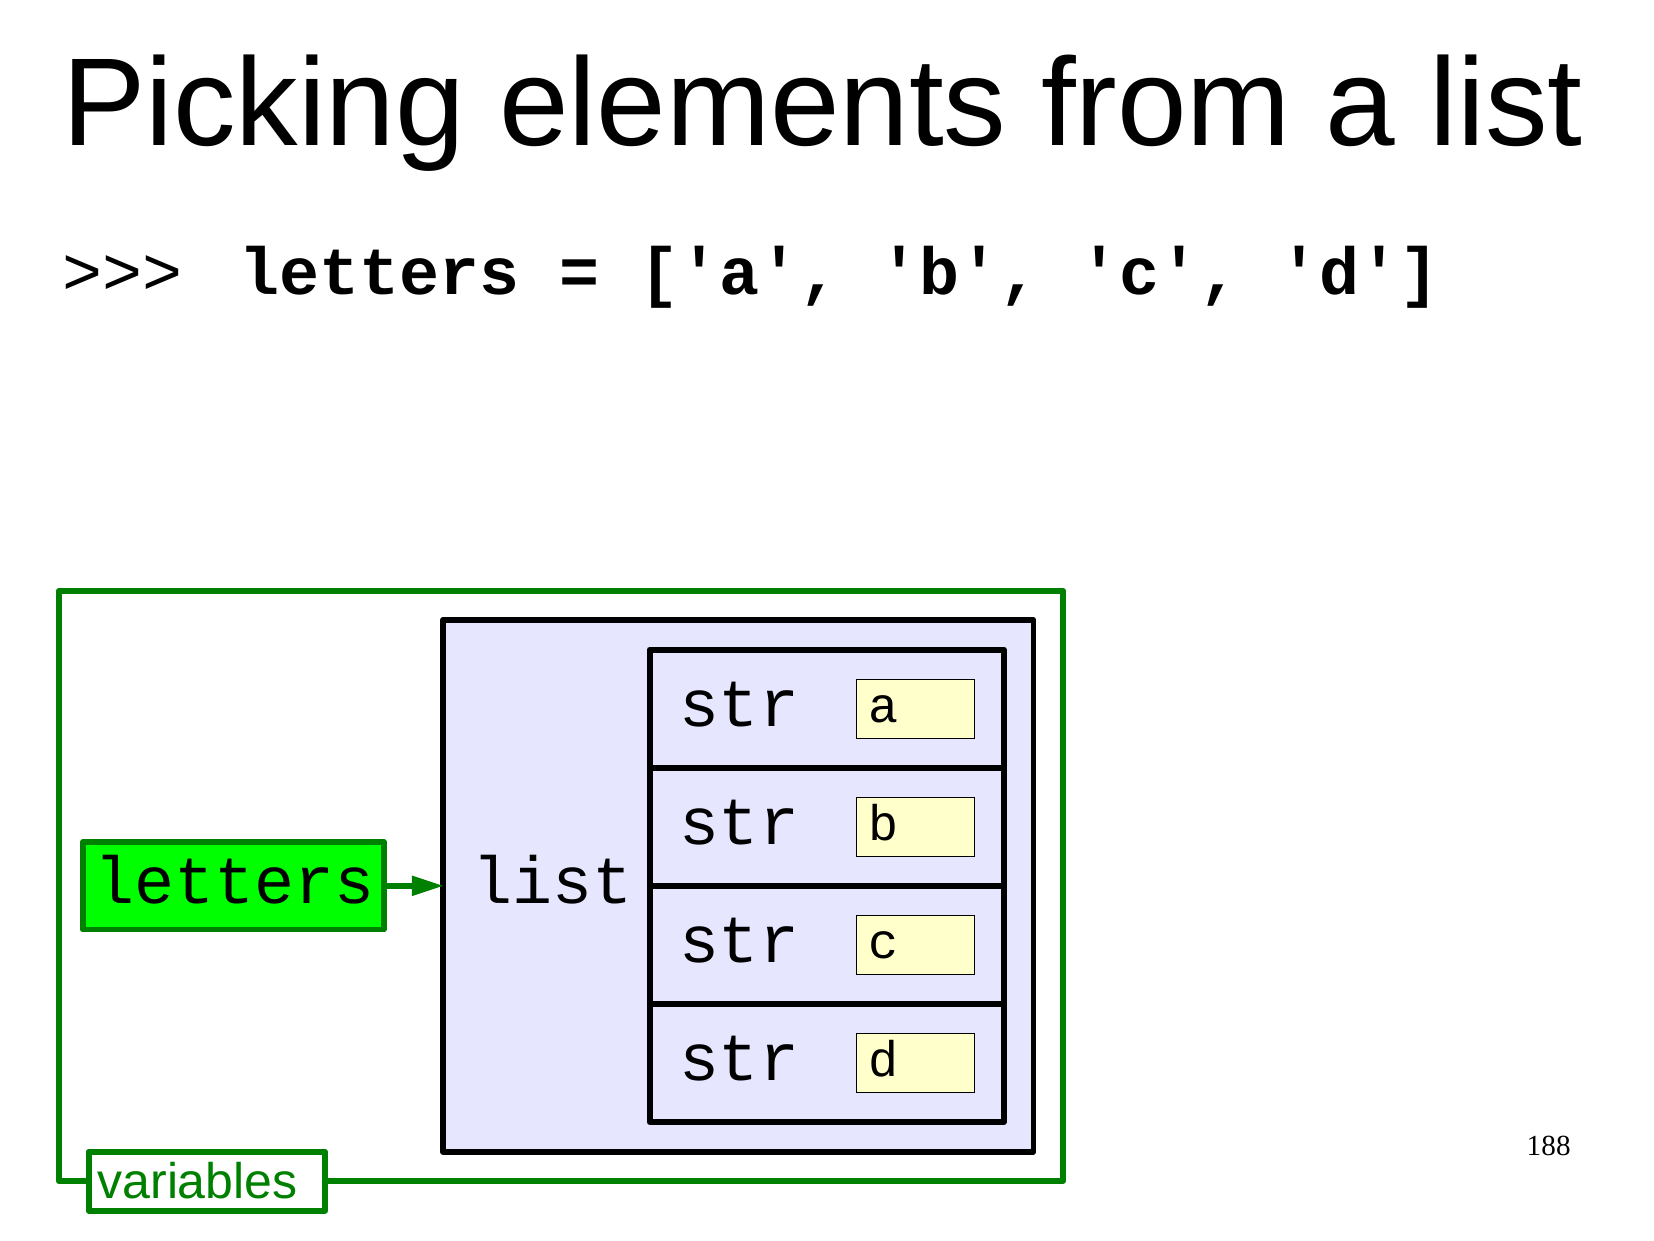

Picking elements from a list
>>>
letters = [′a′, ′b′, ′c′, ′d′]
list
str
a
str
b
letters
str
c
str
d
188
variables